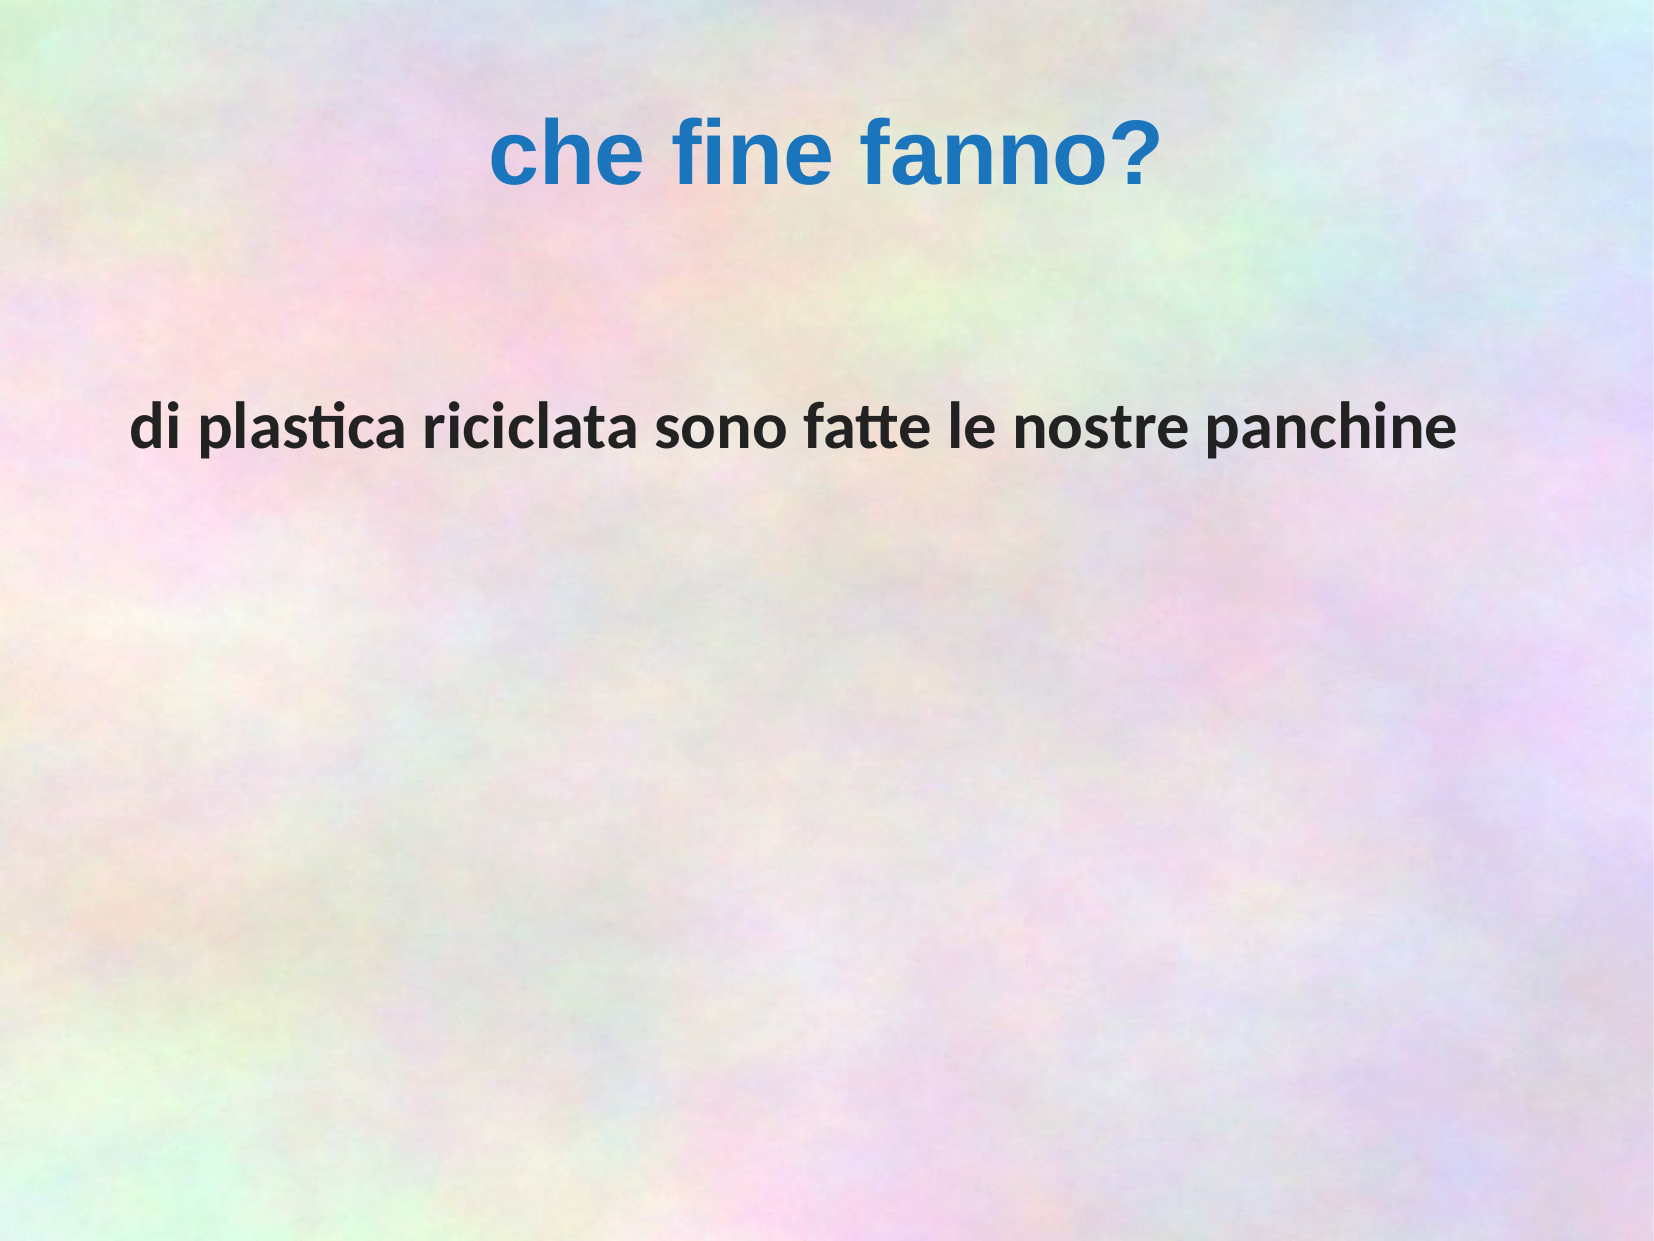

# che fine fanno?
di plastica riciclata sono fatte le nostre panchine